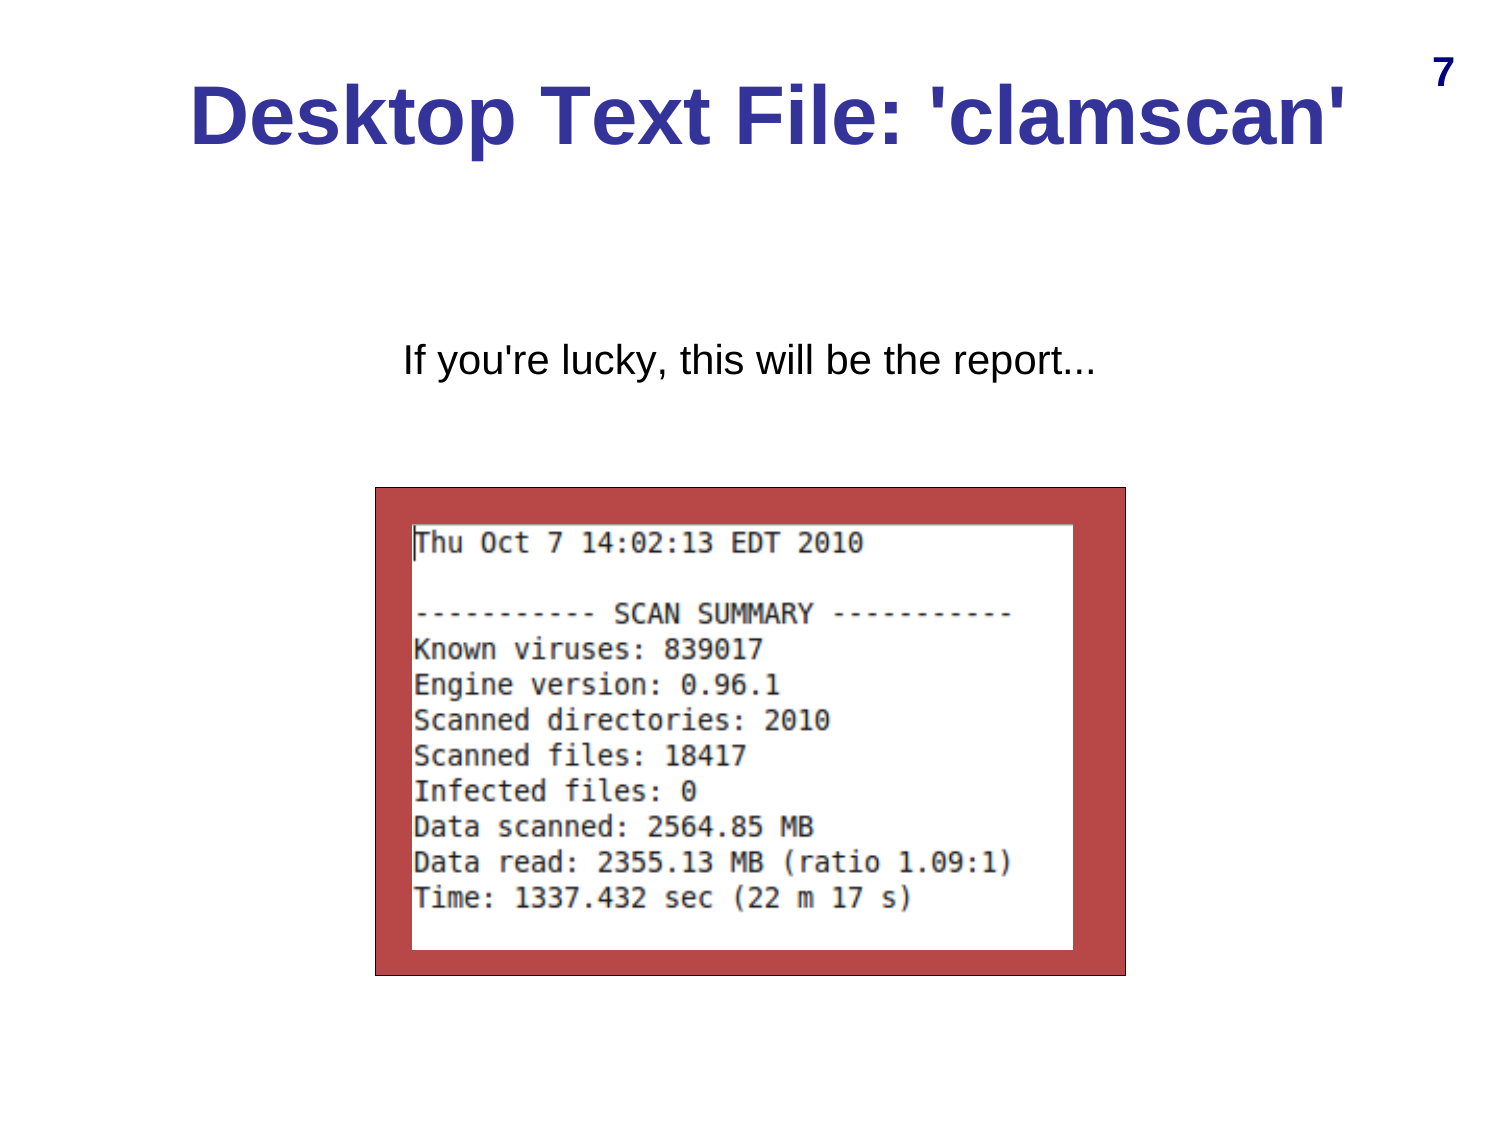

7
# Desktop Text File: 'clamscan'
If you're lucky, this will be the report...